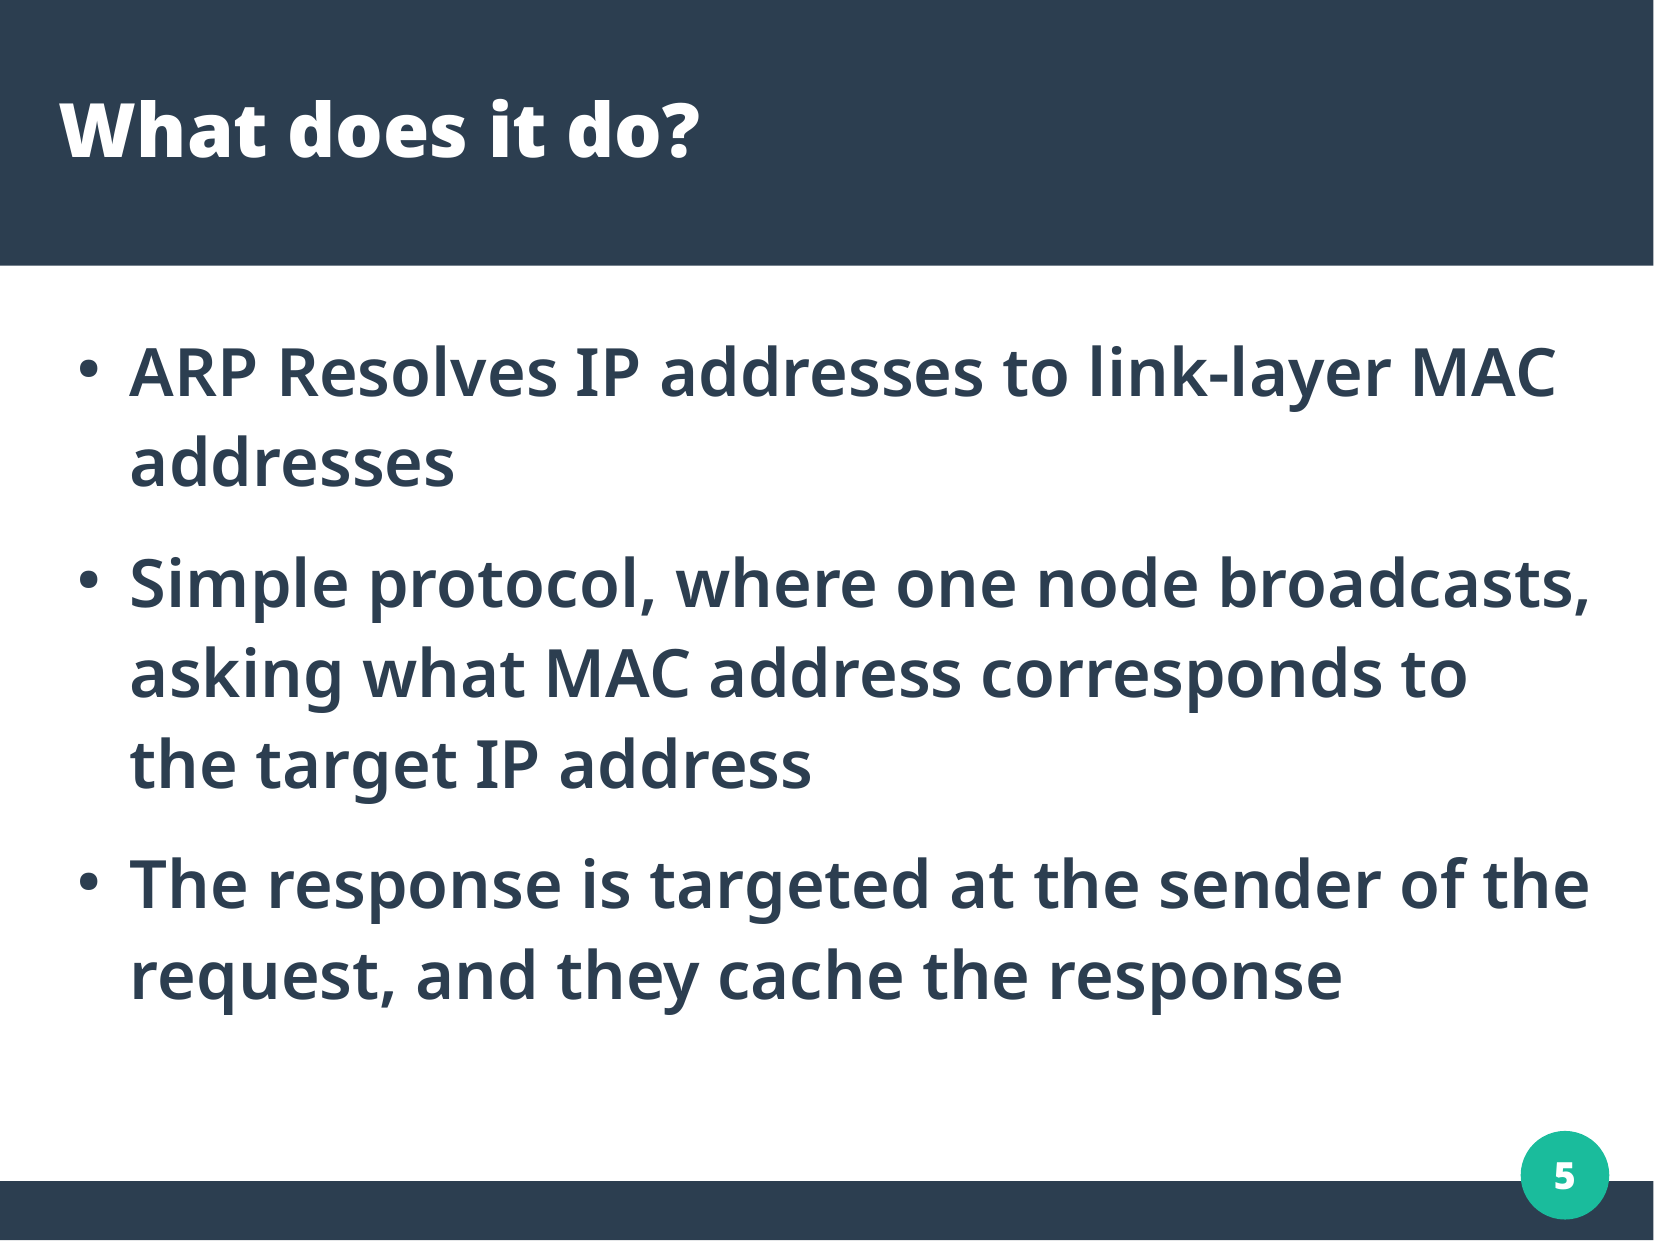

# What does it do?
ARP Resolves IP addresses to link-layer MAC addresses
Simple protocol, where one node broadcasts, asking what MAC address corresponds to the target IP address
The response is targeted at the sender of the request, and they cache the response
5